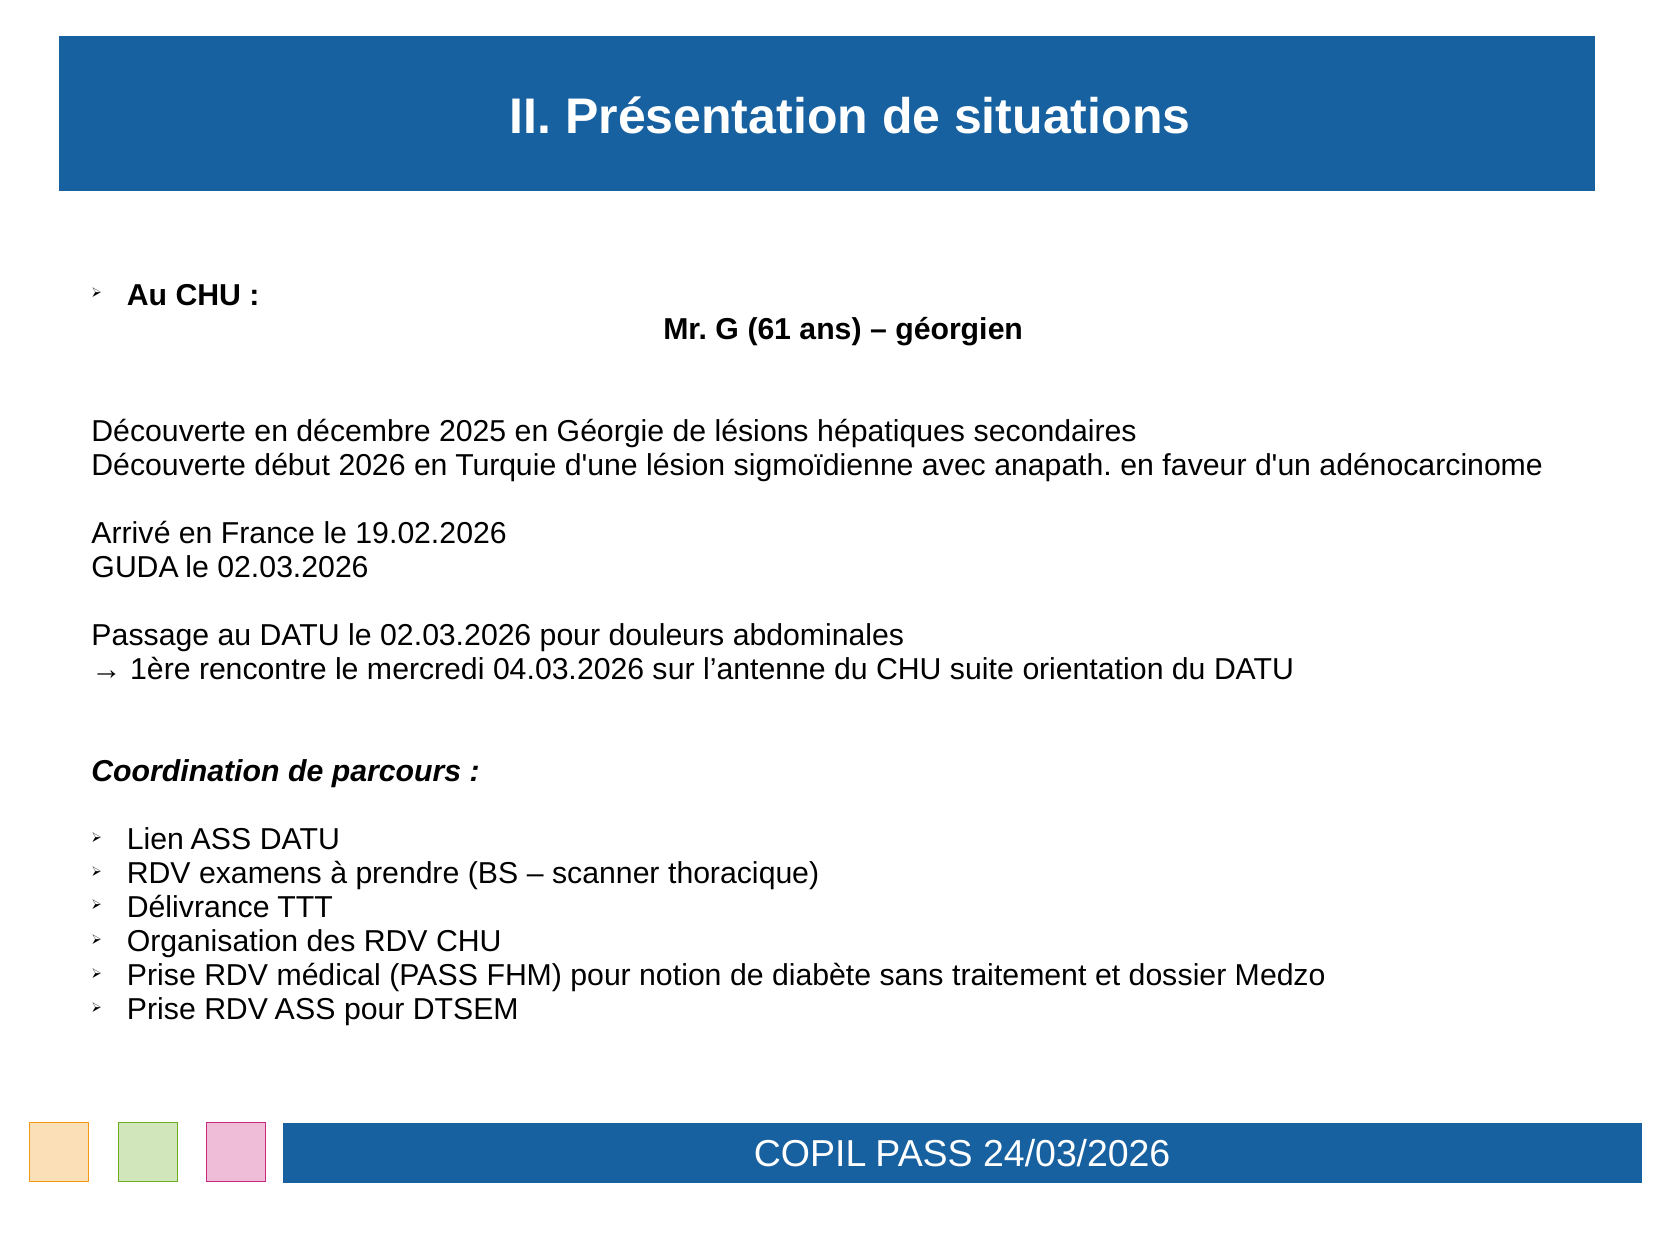

# II. Présentation de situations
Au CHU :
Mr. G (61 ans) – géorgien
Découverte en décembre 2025 en Géorgie de lésions hépatiques secondaires
Découverte début 2026 en Turquie d'une lésion sigmoïdienne avec anapath. en faveur d'un adénocarcinome
Arrivé en France le 19.02.2026
GUDA le 02.03.2026
Passage au DATU le 02.03.2026 pour douleurs abdominales
→ 1ère rencontre le mercredi 04.03.2026 sur l’antenne du CHU suite orientation du DATU
Coordination de parcours :
Lien ASS DATU
RDV examens à prendre (BS – scanner thoracique)
Délivrance TTT
Organisation des RDV CHU
Prise RDV médical (PASS FHM) pour notion de diabète sans traitement et dossier Medzo
Prise RDV ASS pour DTSEM
COPIL PASS 24/03/2026